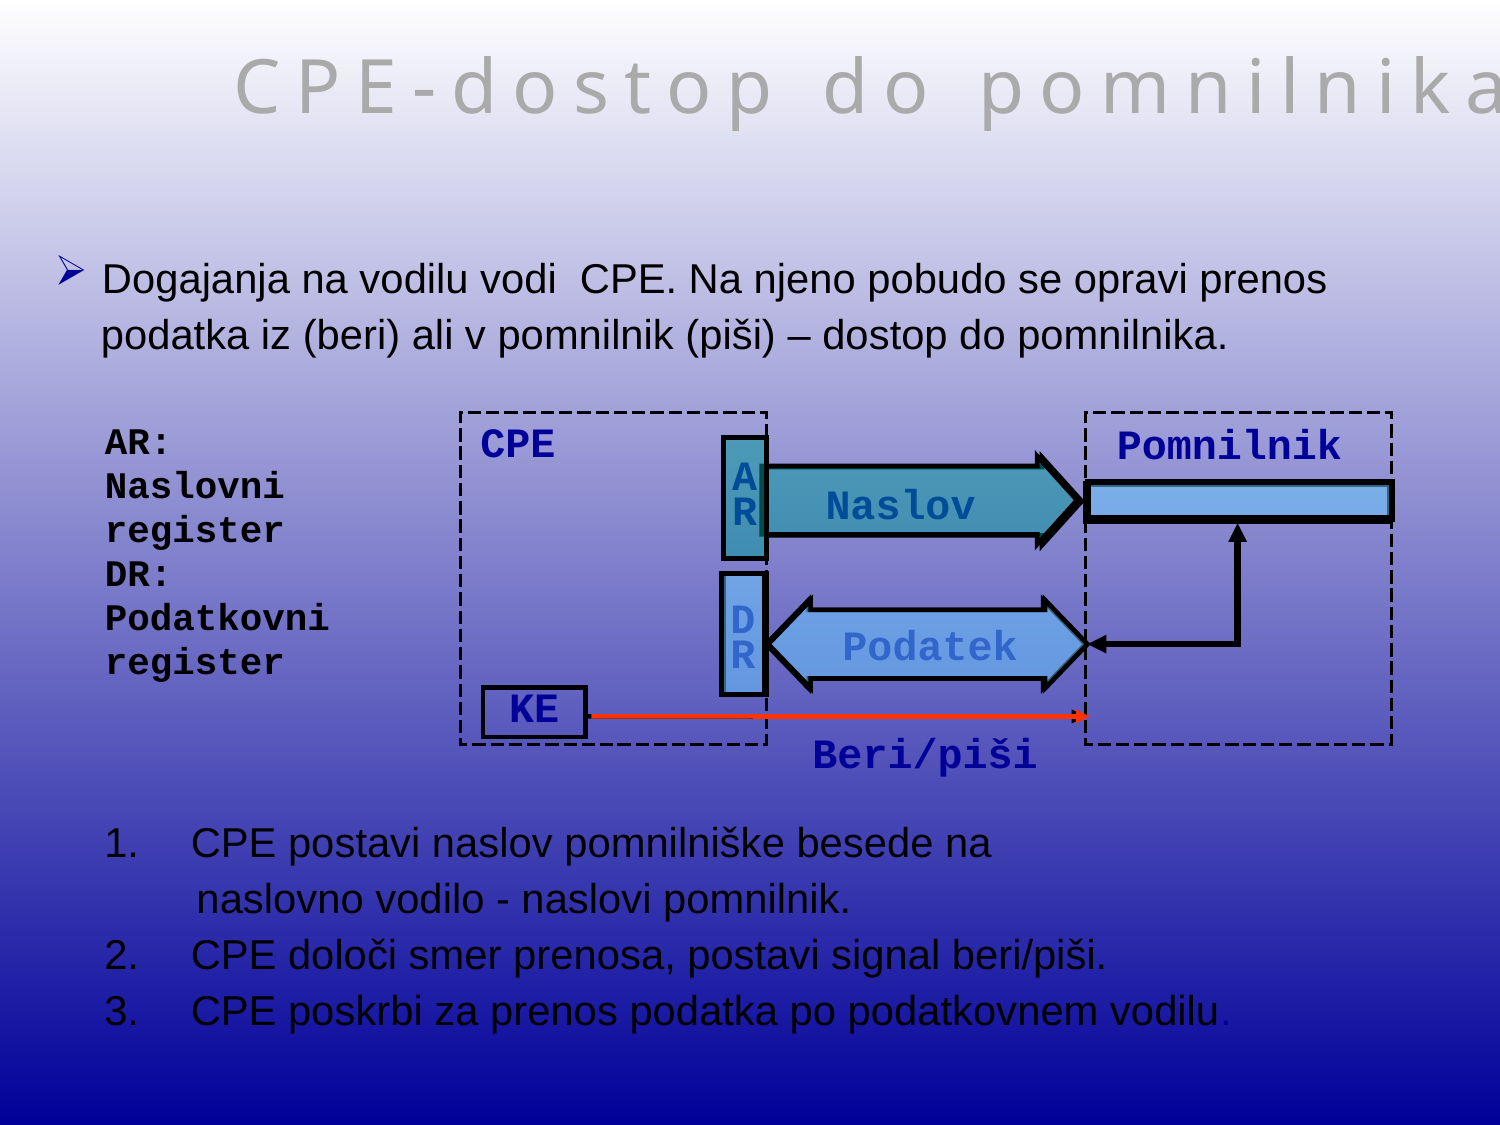

CPE-dostop do pomnilnika
#
 Dogajanja na vodilu vodi CPE. Na njeno pobudo se opravi prenos
 podatka iz (beri) ali v pomnilnik (piši) – dostop do pomnilnika.
CPE
Pomnilnik
AR
Naslov
DR
Podatek
KE
Beri/piši
AR:
Naslovni
register
DR:
Podatkovni
register
 CPE postavi naslov pomnilniške besede na
 naslovno vodilo - naslovi pomnilnik.
 CPE določi smer prenosa, postavi signal beri/piši.
 CPE poskrbi za prenos podatka po podatkovnem vodilu.